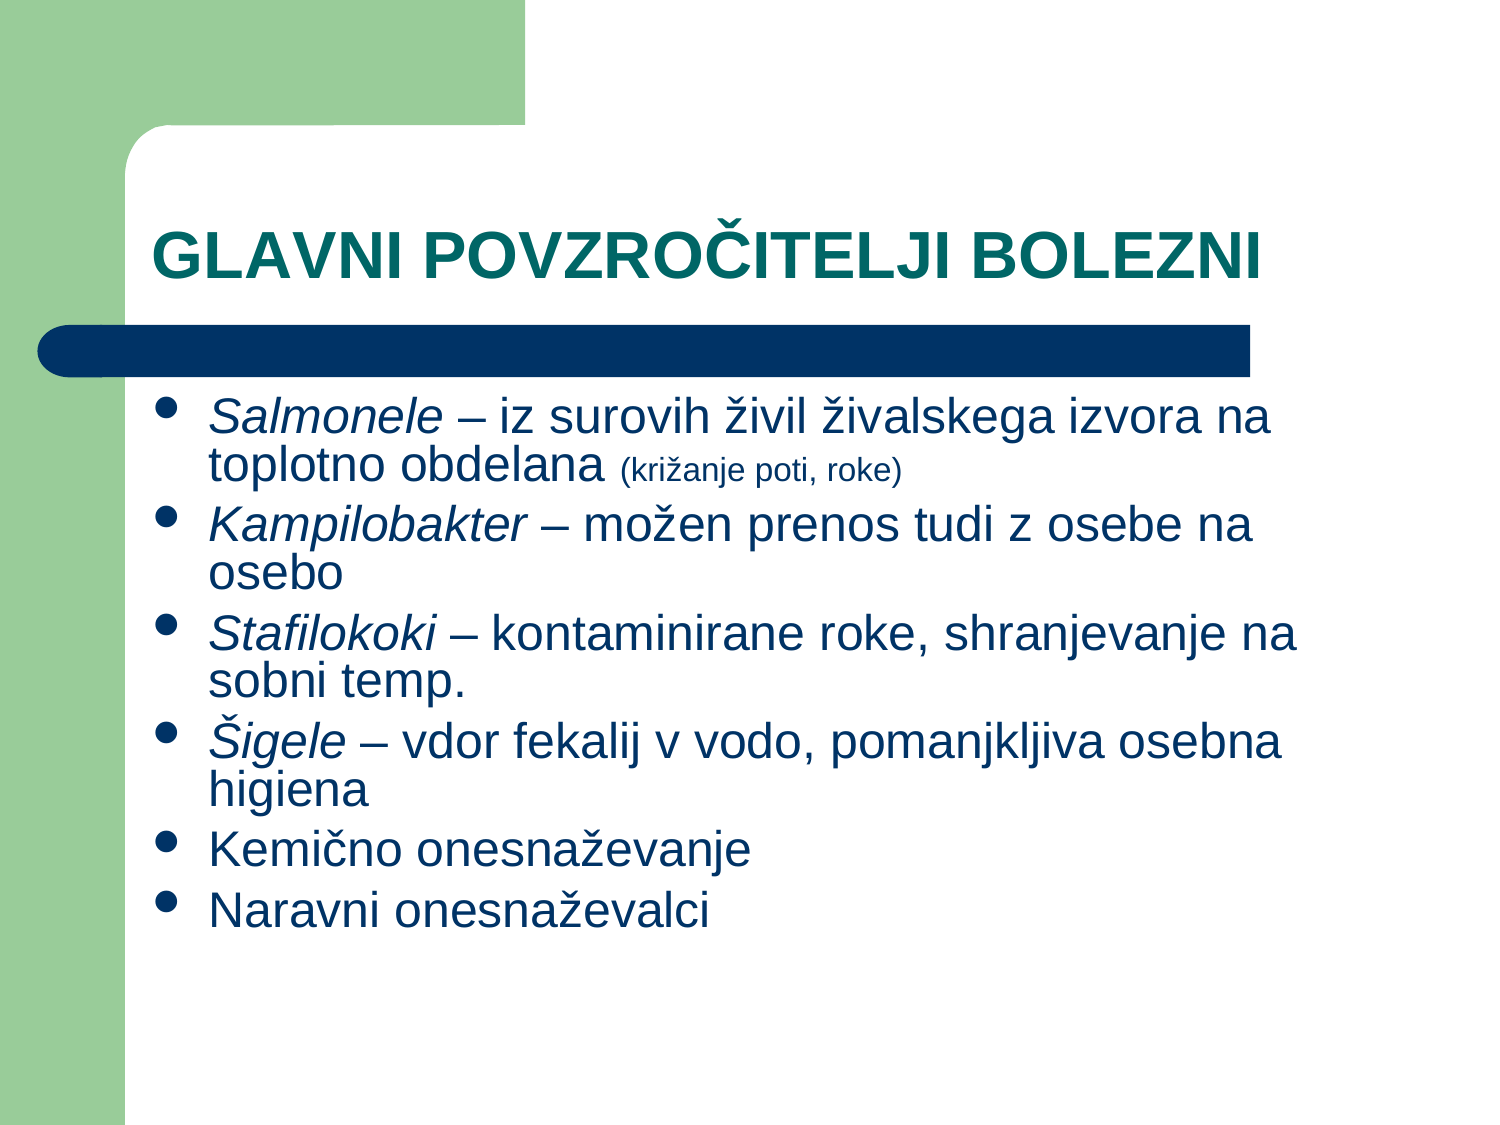

# GLAVNI POVZROČITELJI BOLEZNI
Salmonele – iz surovih živil živalskega izvora na toplotno obdelana (križanje poti, roke)
Kampilobakter – možen prenos tudi z osebe na osebo
Stafilokoki – kontaminirane roke, shranjevanje na sobni temp.
Šigele – vdor fekalij v vodo, pomanjkljiva osebna higiena
Kemično onesnaževanje
Naravni onesnaževalci